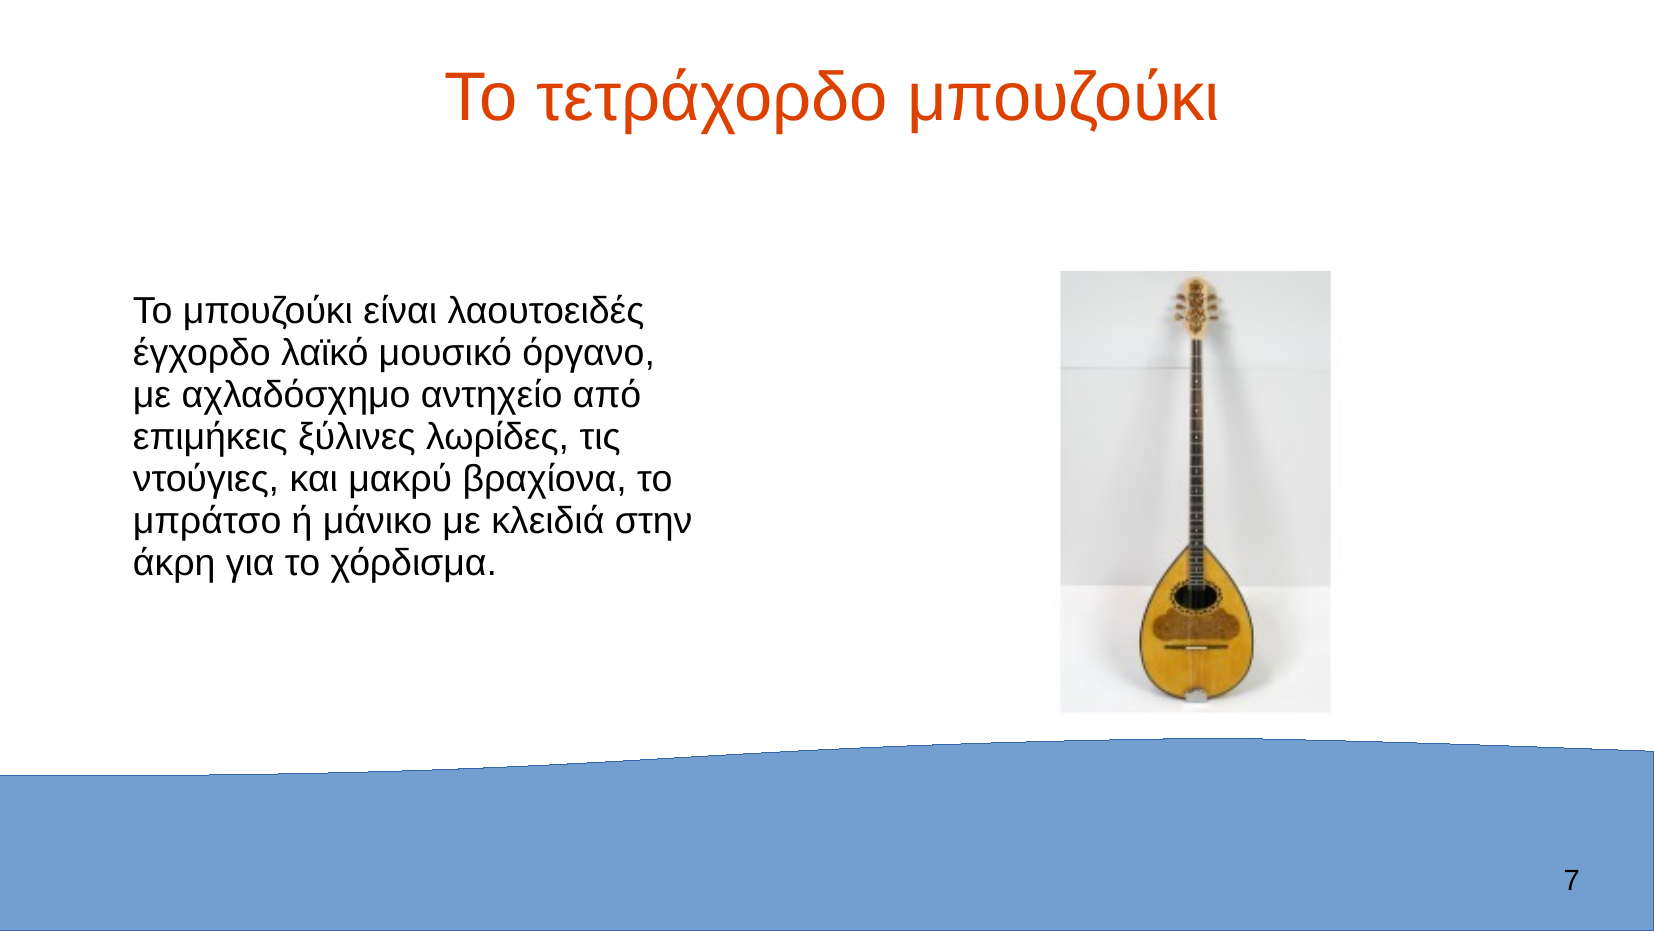

# Το τετράχορδο μπουζούκι
Το μπουζούκι είναι λαουτοειδές έγχορδο λαϊκό μουσικό όργανο, με αχλαδόσχημο αντηχείο από επιμήκεις ξύλινες λωρίδες, τις ντούγιες, και μακρύ βραχίονα, το μπράτσο ή μάνικο με κλειδιά στην άκρη για το χόρδισμα.